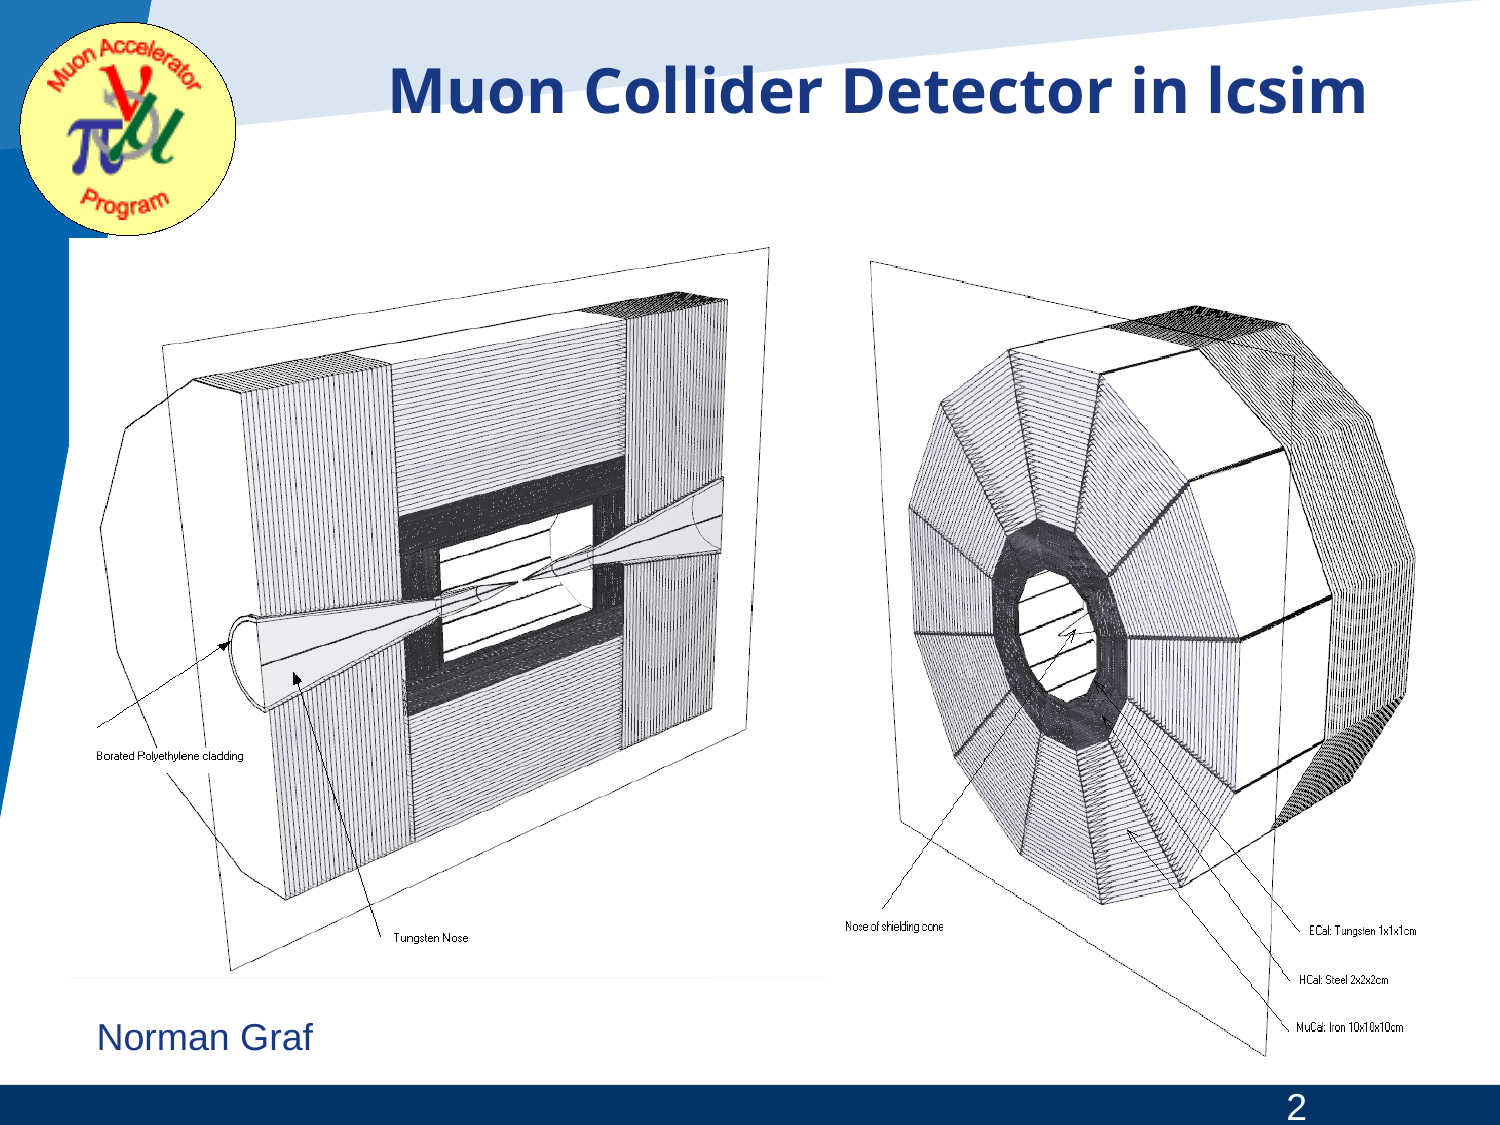

# Muon Collider Detector in lcsim
Norman Graf